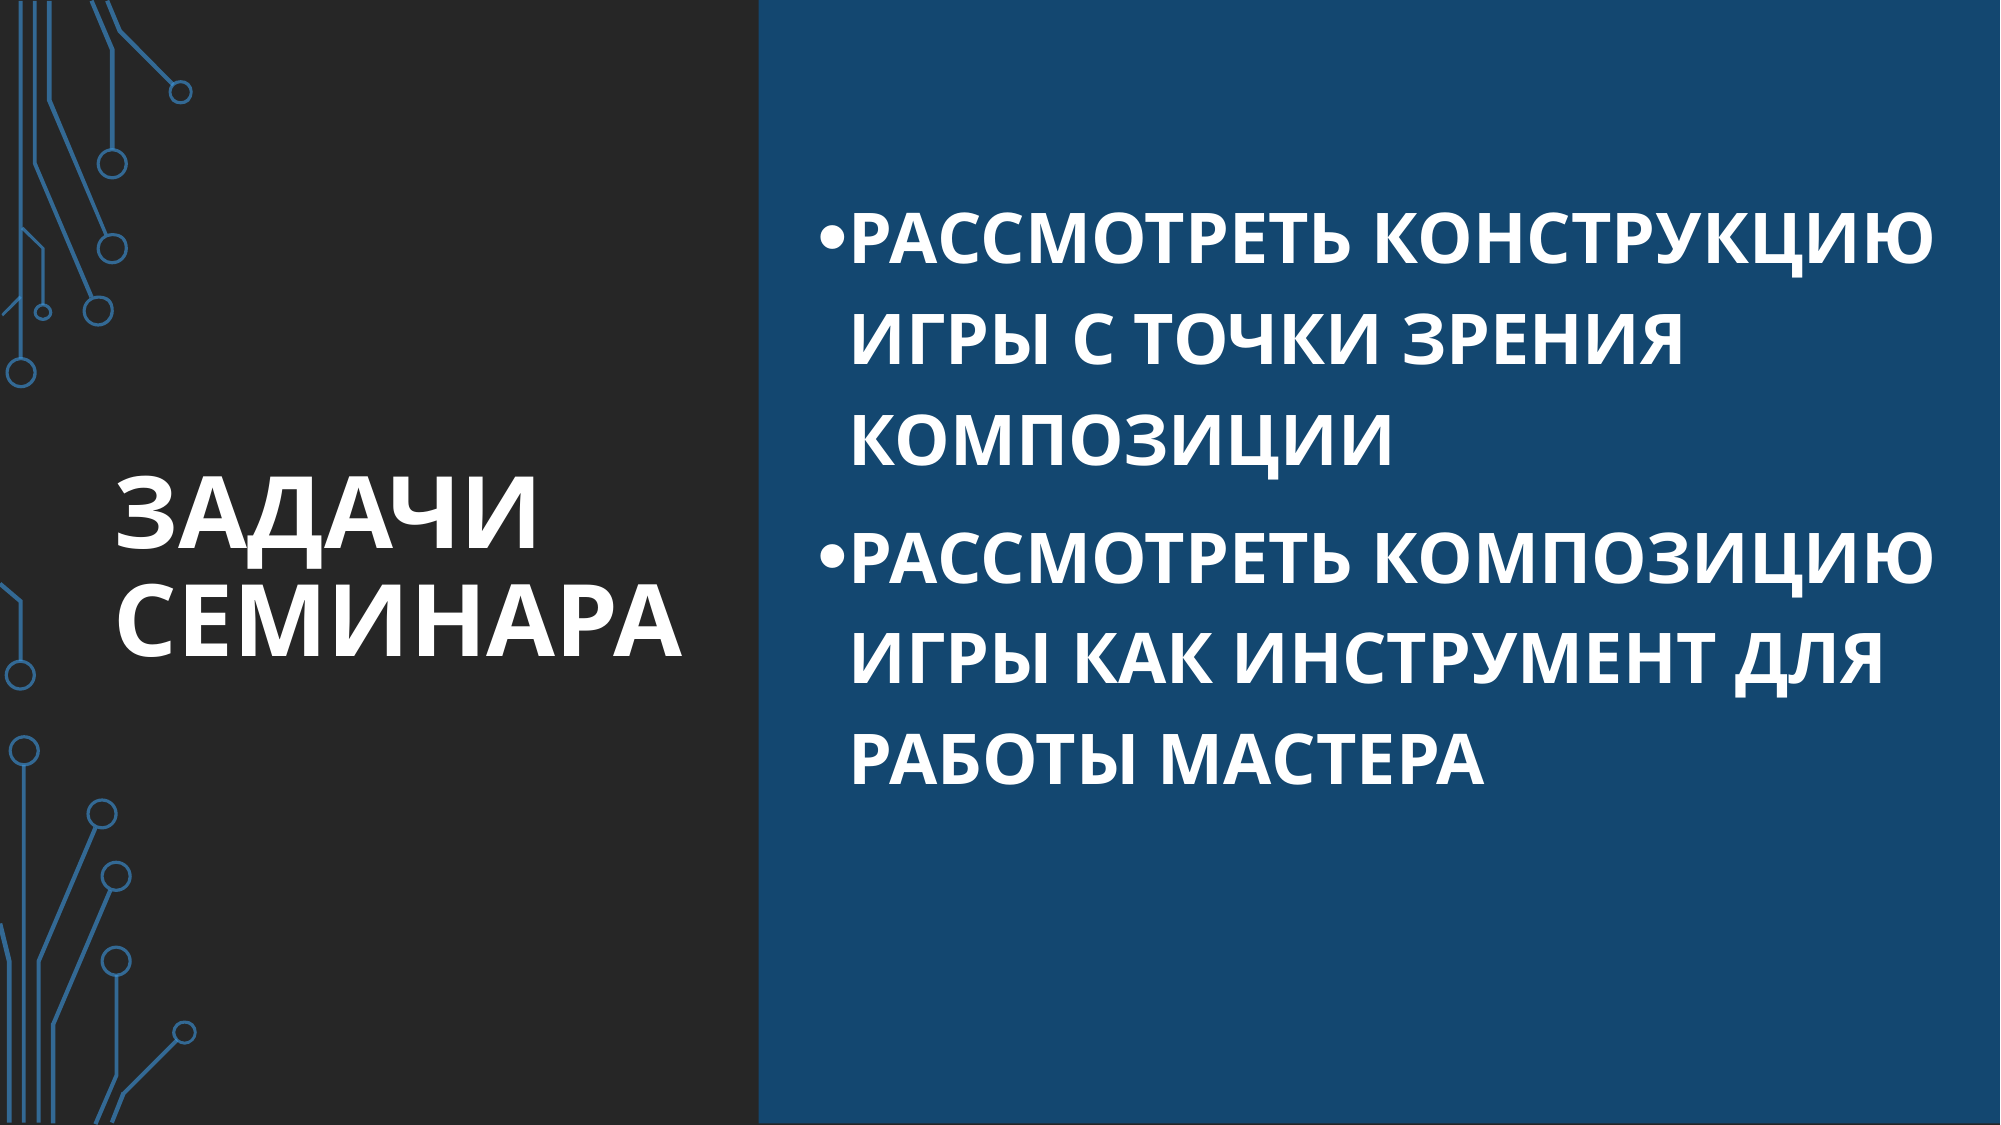

# ЗАДАЧИ СЕМИНАРА
РАССМОТРЕТЬ КОНСТРУКЦИЮ ИГРЫ С ТОЧКИ ЗРЕНИЯ КОМПОЗИЦИИ
РАССМОТРЕТЬ КОМПОЗИЦИЮ ИГРЫ КАК ИНСТРУМЕНТ ДЛЯ РАБОТЫ МАСТЕРА